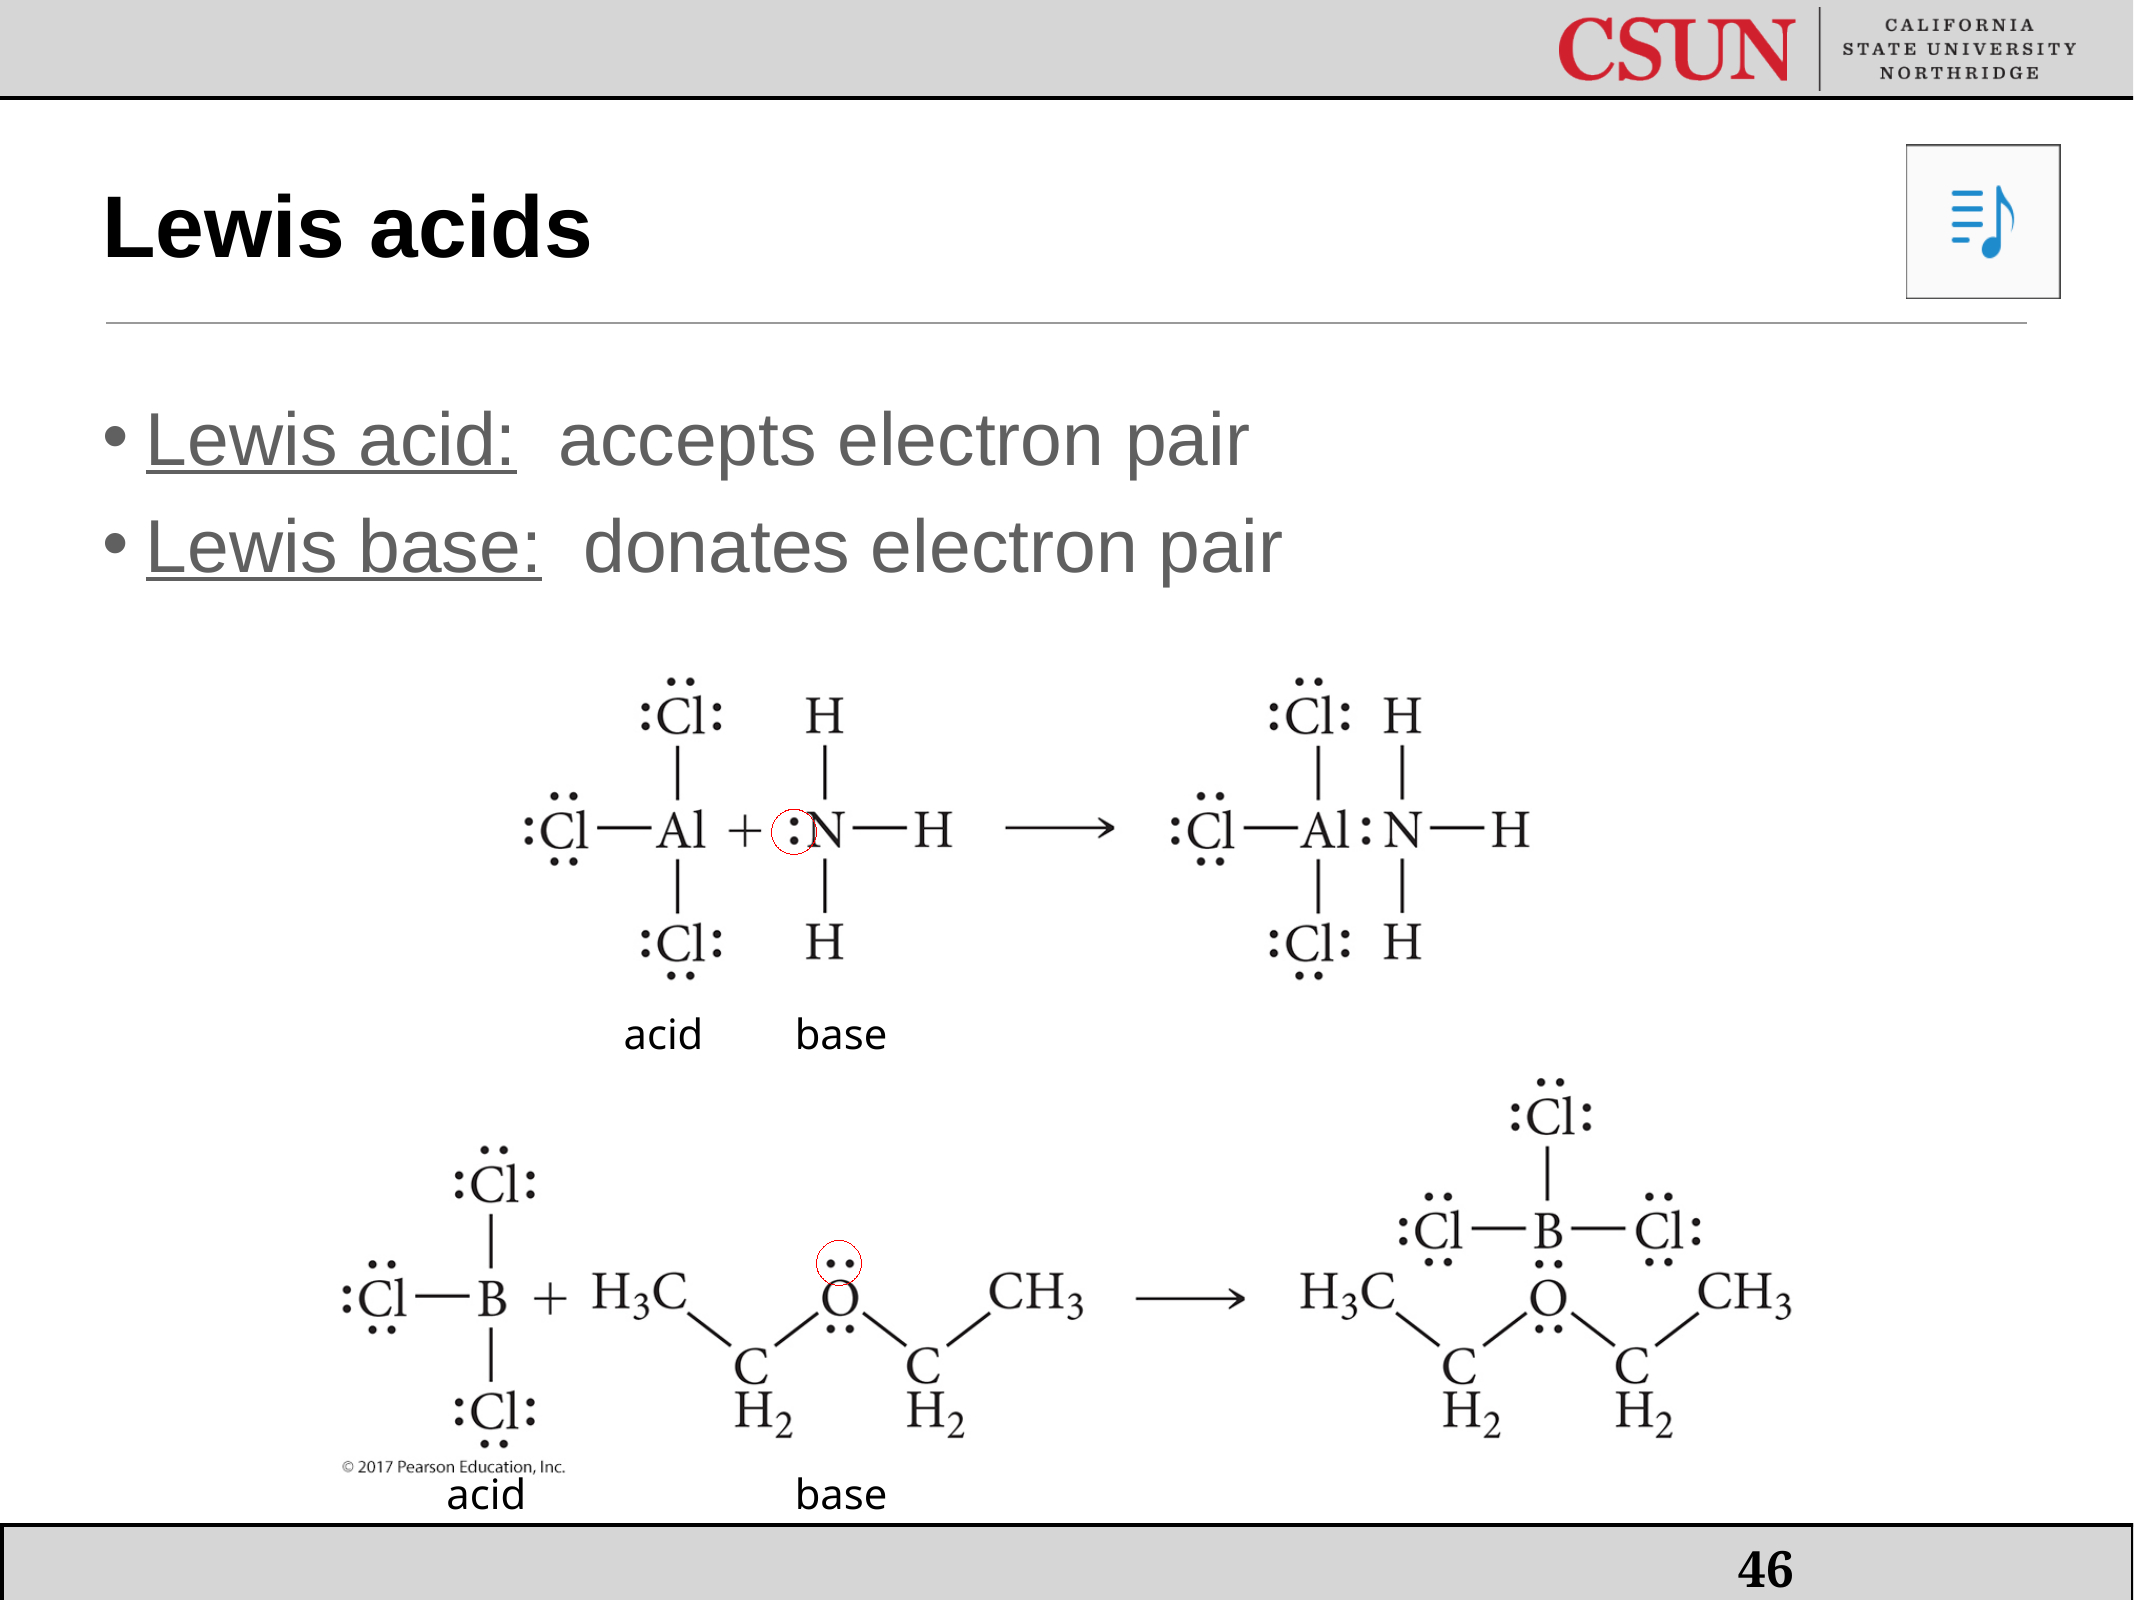

# Lewis acids
Lewis acid: accepts electron pair
Lewis base: donates electron pair
acid
base
acid
base
46